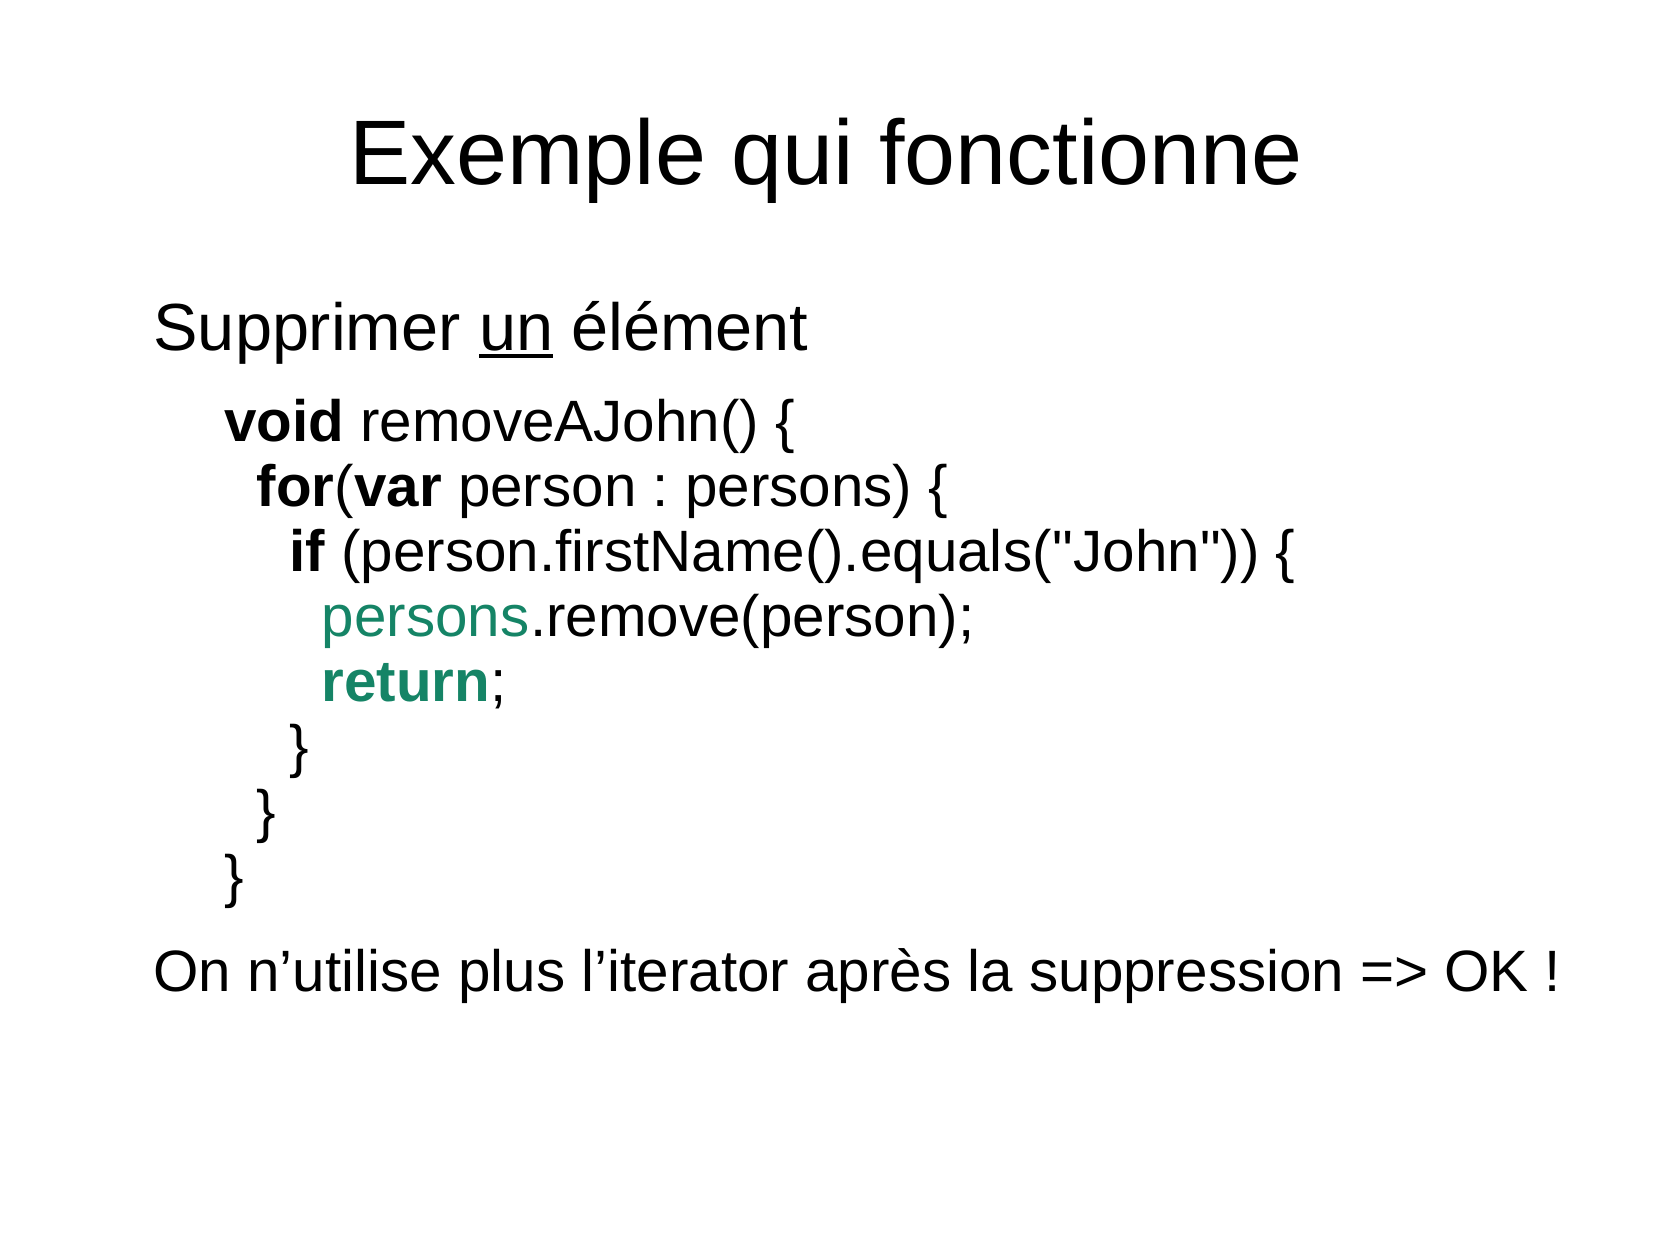

# Exemple qui fonctionne
Supprimer un élément
void removeAJohn() {
 for(var person : persons) {
 if (person.firstName().equals("John")) {
 persons.remove(person);
 return;
 }
 }
}
On n’utilise plus l’iterator après la suppression => OK !